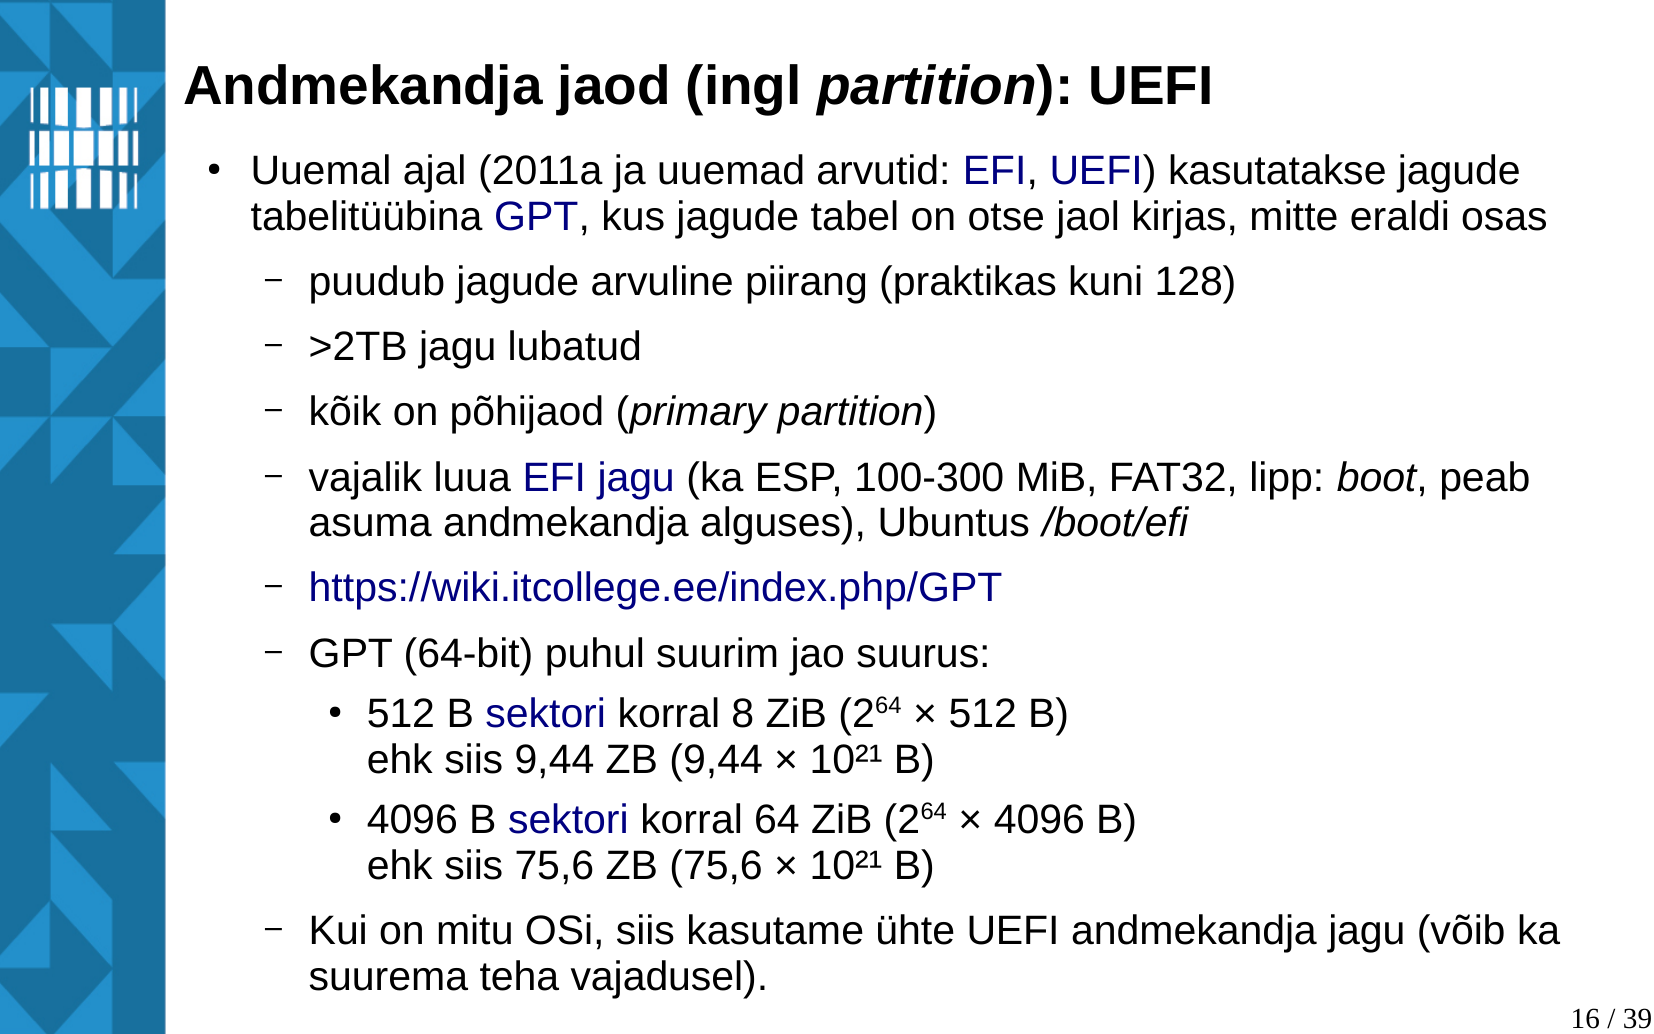

# Andmekandja jaod (ingl partition): UEFI
Uuemal ajal (2011a ja uuemad arvutid: EFI, UEFI) kasutatakse jagude tabelitüübina GPT, kus jagude tabel on otse jaol kirjas, mitte eraldi osas
puudub jagude arvuline piirang (praktikas kuni 128)
>2TB jagu lubatud
kõik on põhijaod (primary partition)
vajalik luua EFI jagu (ka ESP, 100-300 MiB, FAT32, lipp: boot, peab asuma andmekandja alguses), Ubuntus /boot/efi
https://wiki.itcollege.ee/index.php/GPT
GPT (64-bit) puhul suurim jao suurus:
512 B sektori korral 8 ZiB (264 × 512 B)
ehk siis 9,44 ZB (9,44 × 10²¹ B)
4096 B sektori korral 64 ZiB (264 × 4096 B)
ehk siis 75,6 ZB (75,6 × 10²¹ B)
Kui on mitu OSi, siis kasutame ühte UEFI andmekandja jagu (võib ka suurema teha vajadusel).
16